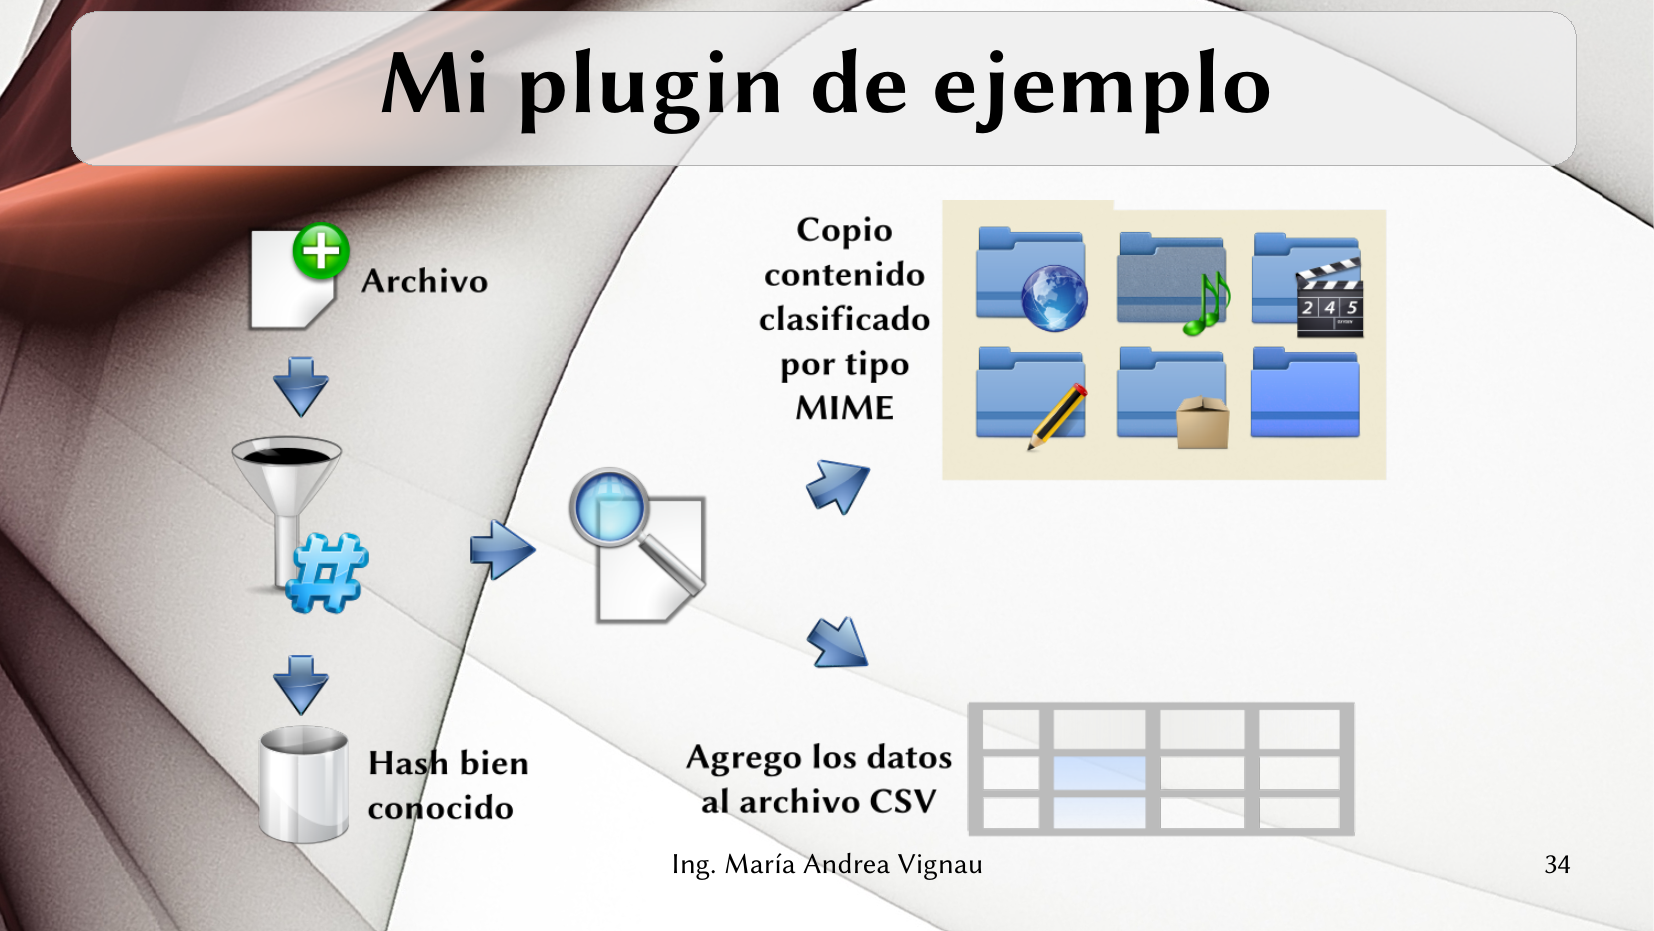

# Mi plugin de ejemplo
Ing. María Andrea Vignau
34